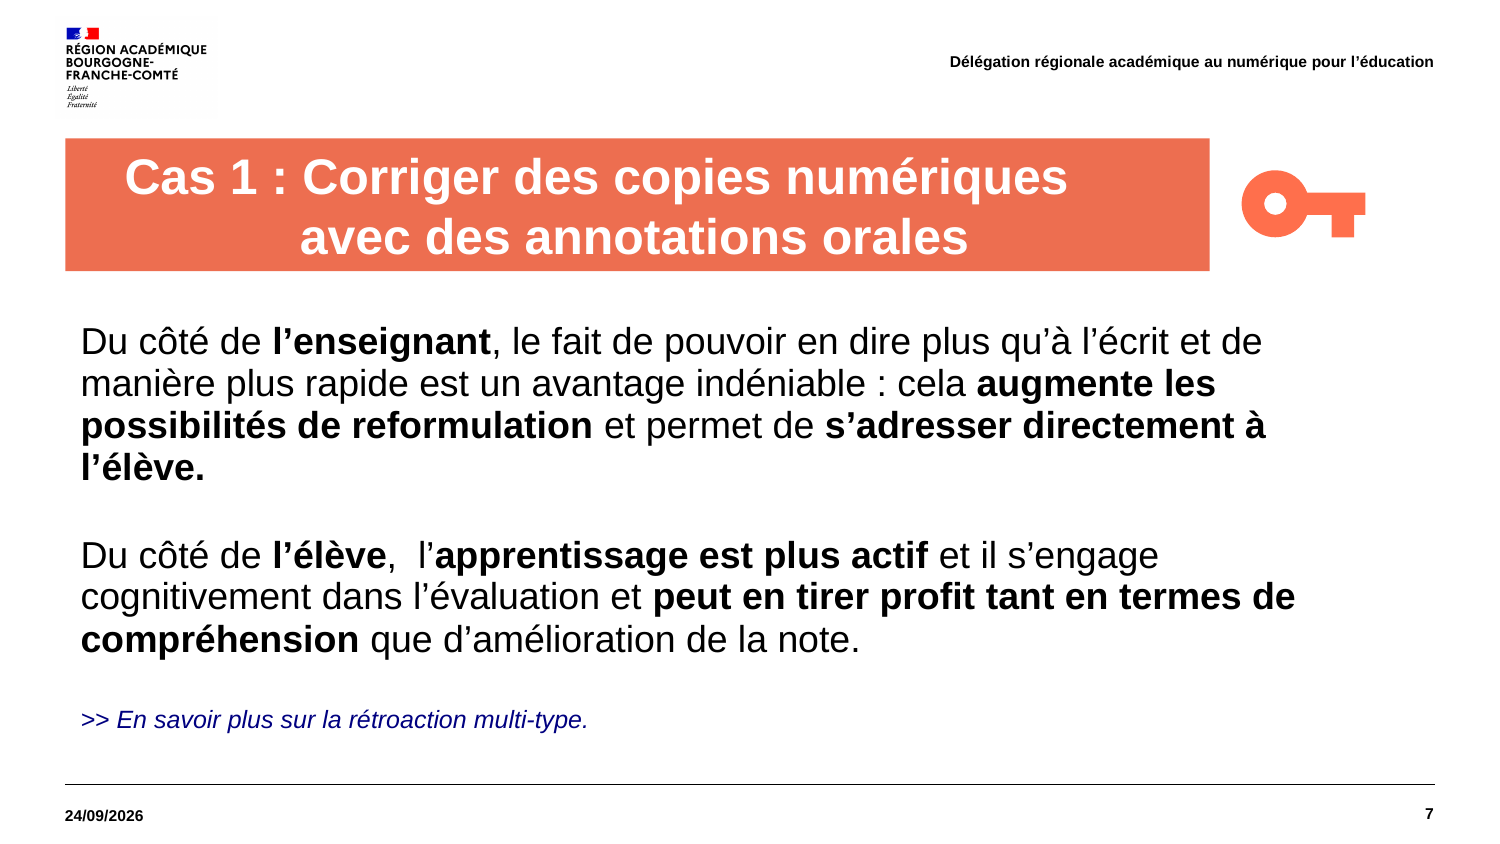

Délégation régionale académique au numérique pour l’éducation
Cas 1 : Corriger des copies numériques
		 avec des annotations orales
Du côté de l’enseignant, le fait de pouvoir en dire plus qu’à l’écrit et de manière plus rapide est un avantage indéniable : cela augmente les possibilités de reformulation et permet de s’adresser directement à l’élève.
Du côté de l’élève, l’apprentissage est plus actif et il s’engage cognitivement dans l’évaluation et peut en tirer profit tant en termes de compréhension que d’amélioration de la note.
>> En savoir plus sur la rétroaction multi-type.